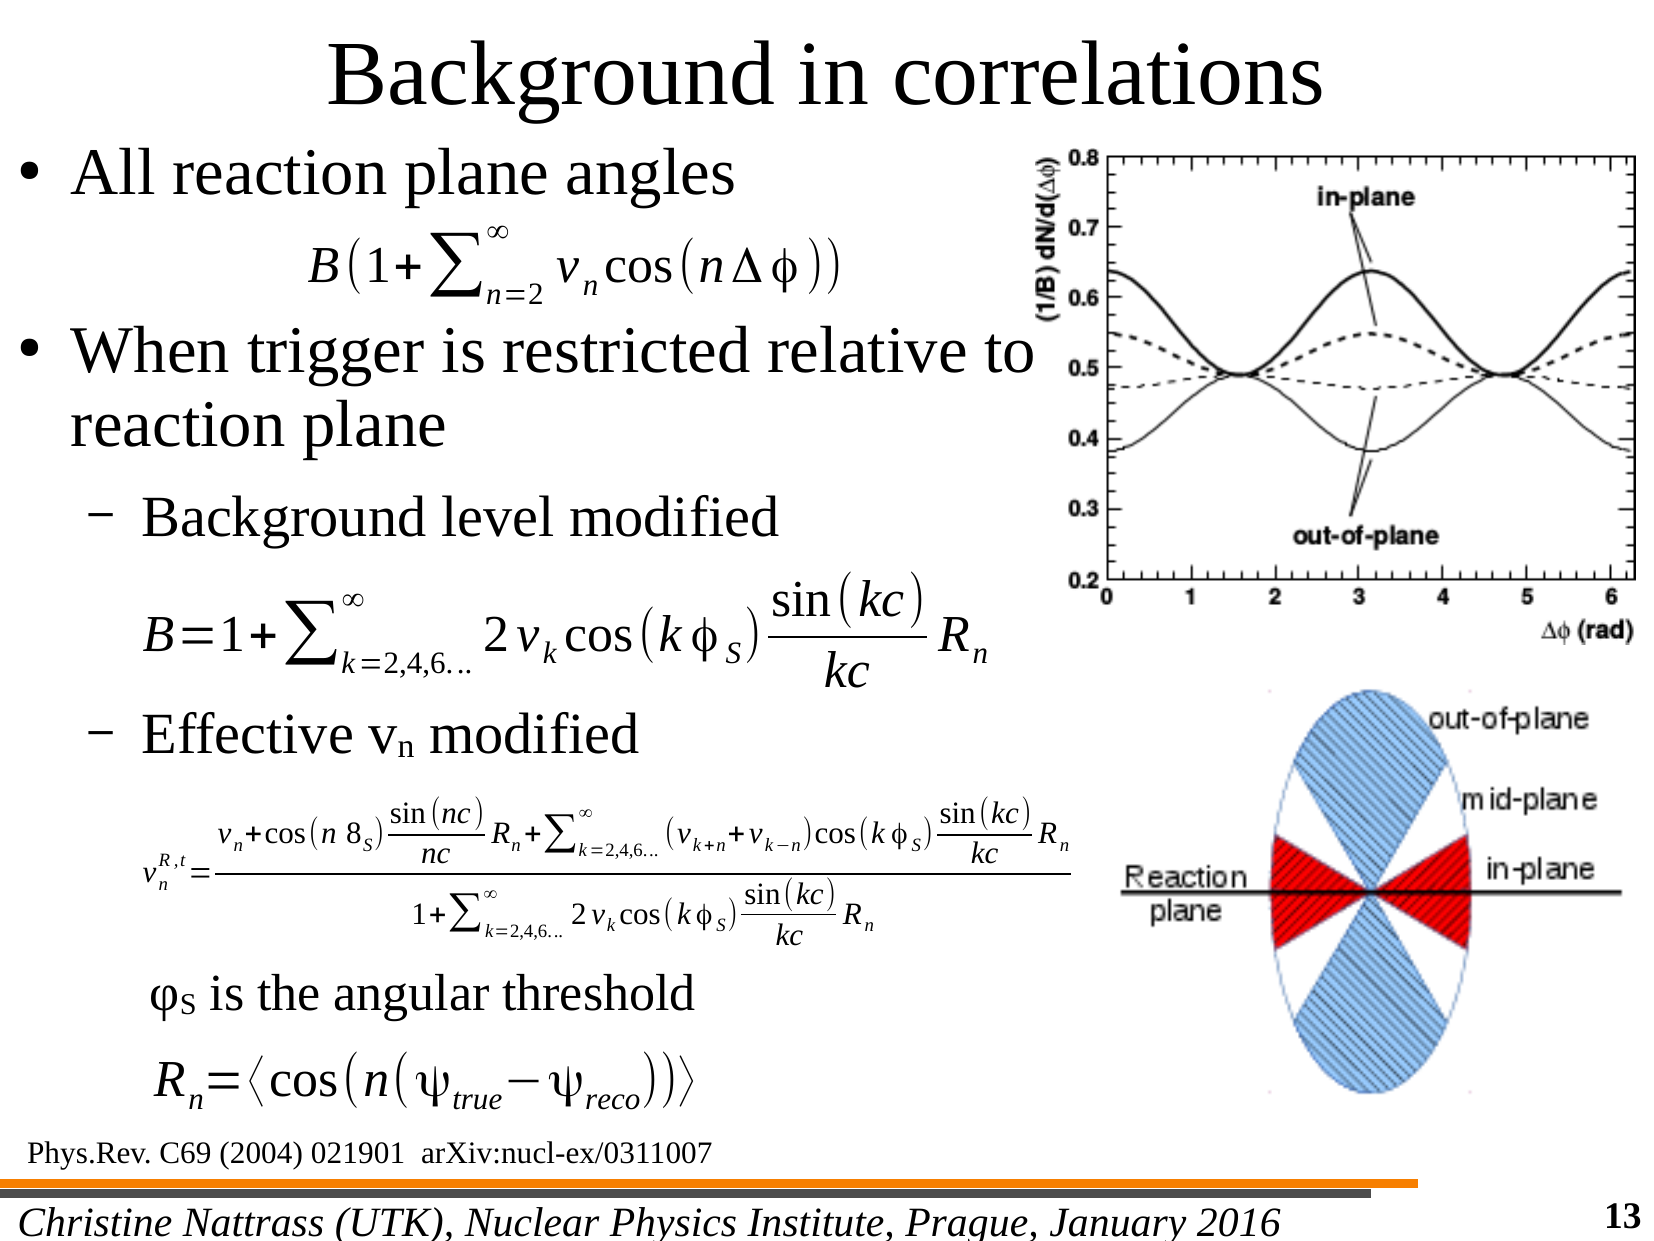

# Background in correlations
All reaction plane angles
When trigger is restricted relative to reaction plane
Background level modified
Effective vn modified
φS is the angular threshold
Phys.Rev. C69 (2004) 021901 arXiv:nucl-ex/0311007